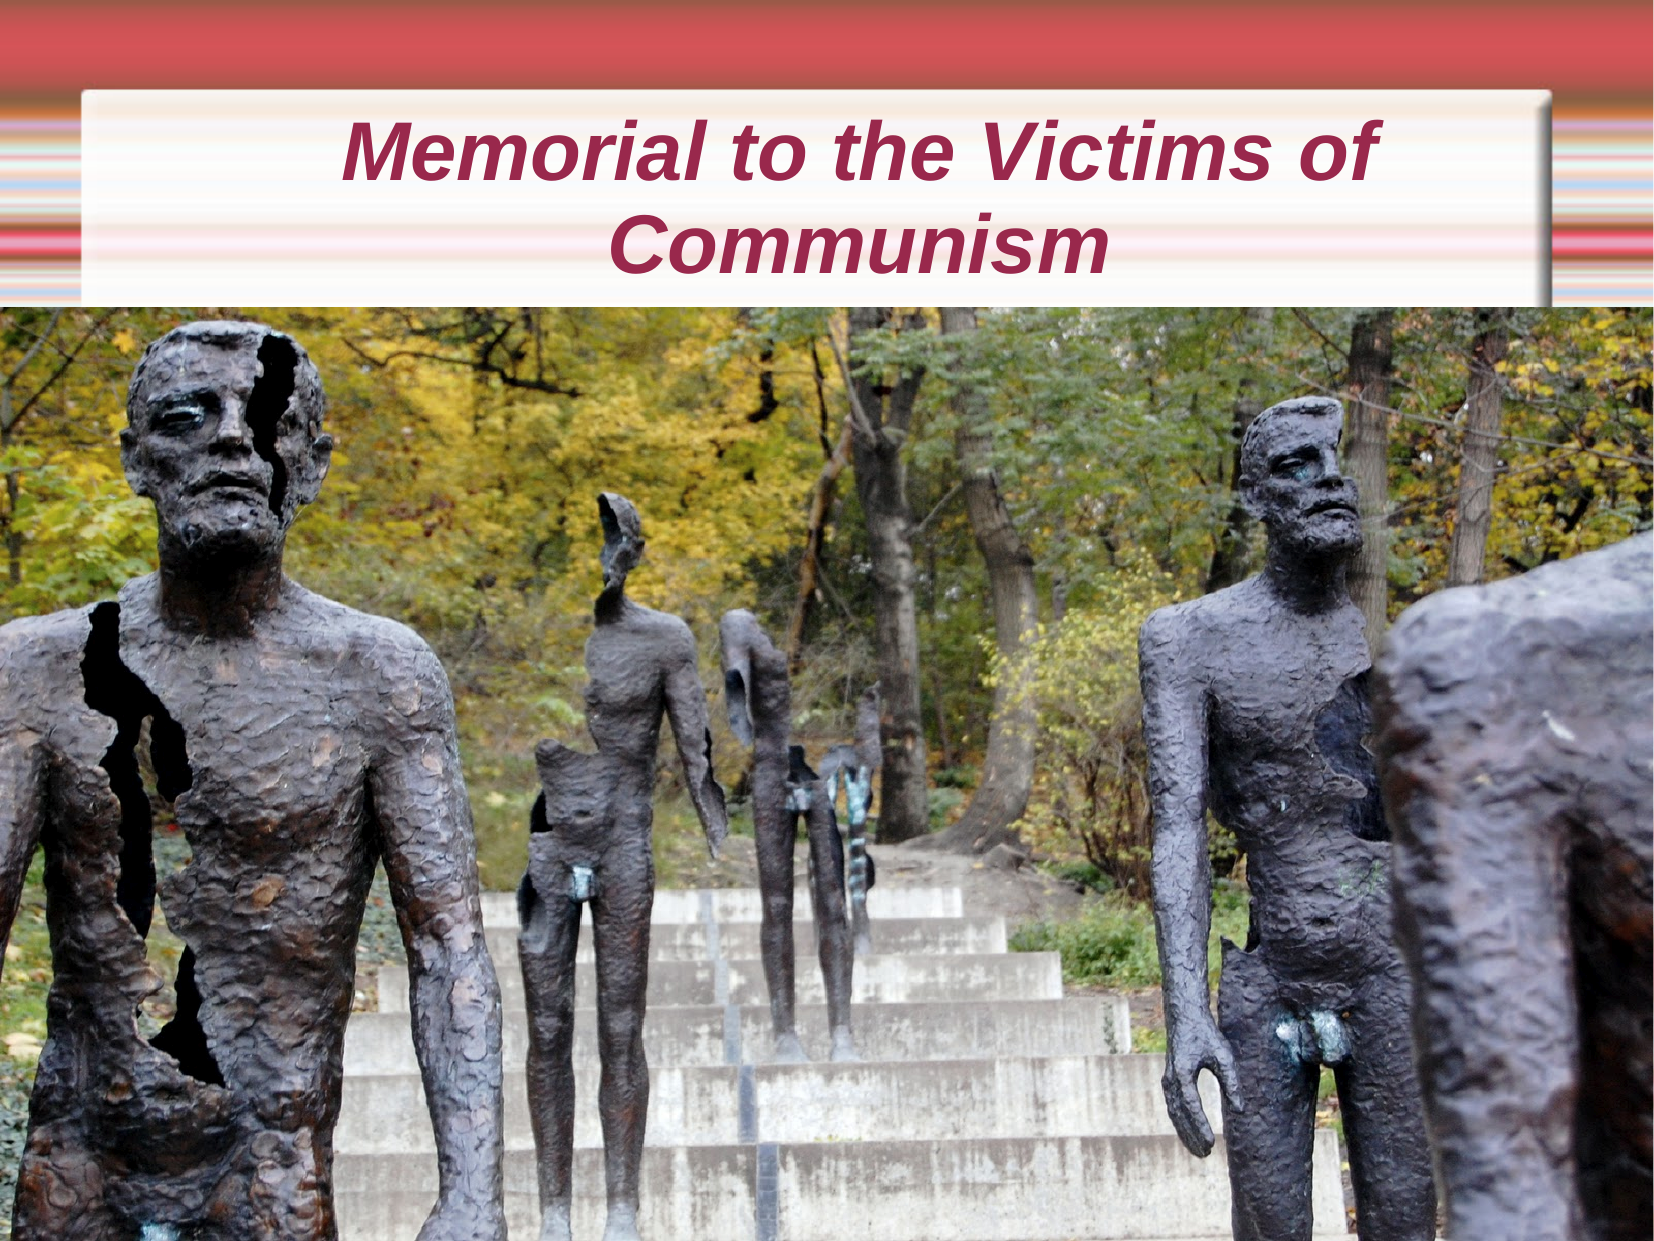

# Memorial to the Victims of Communism